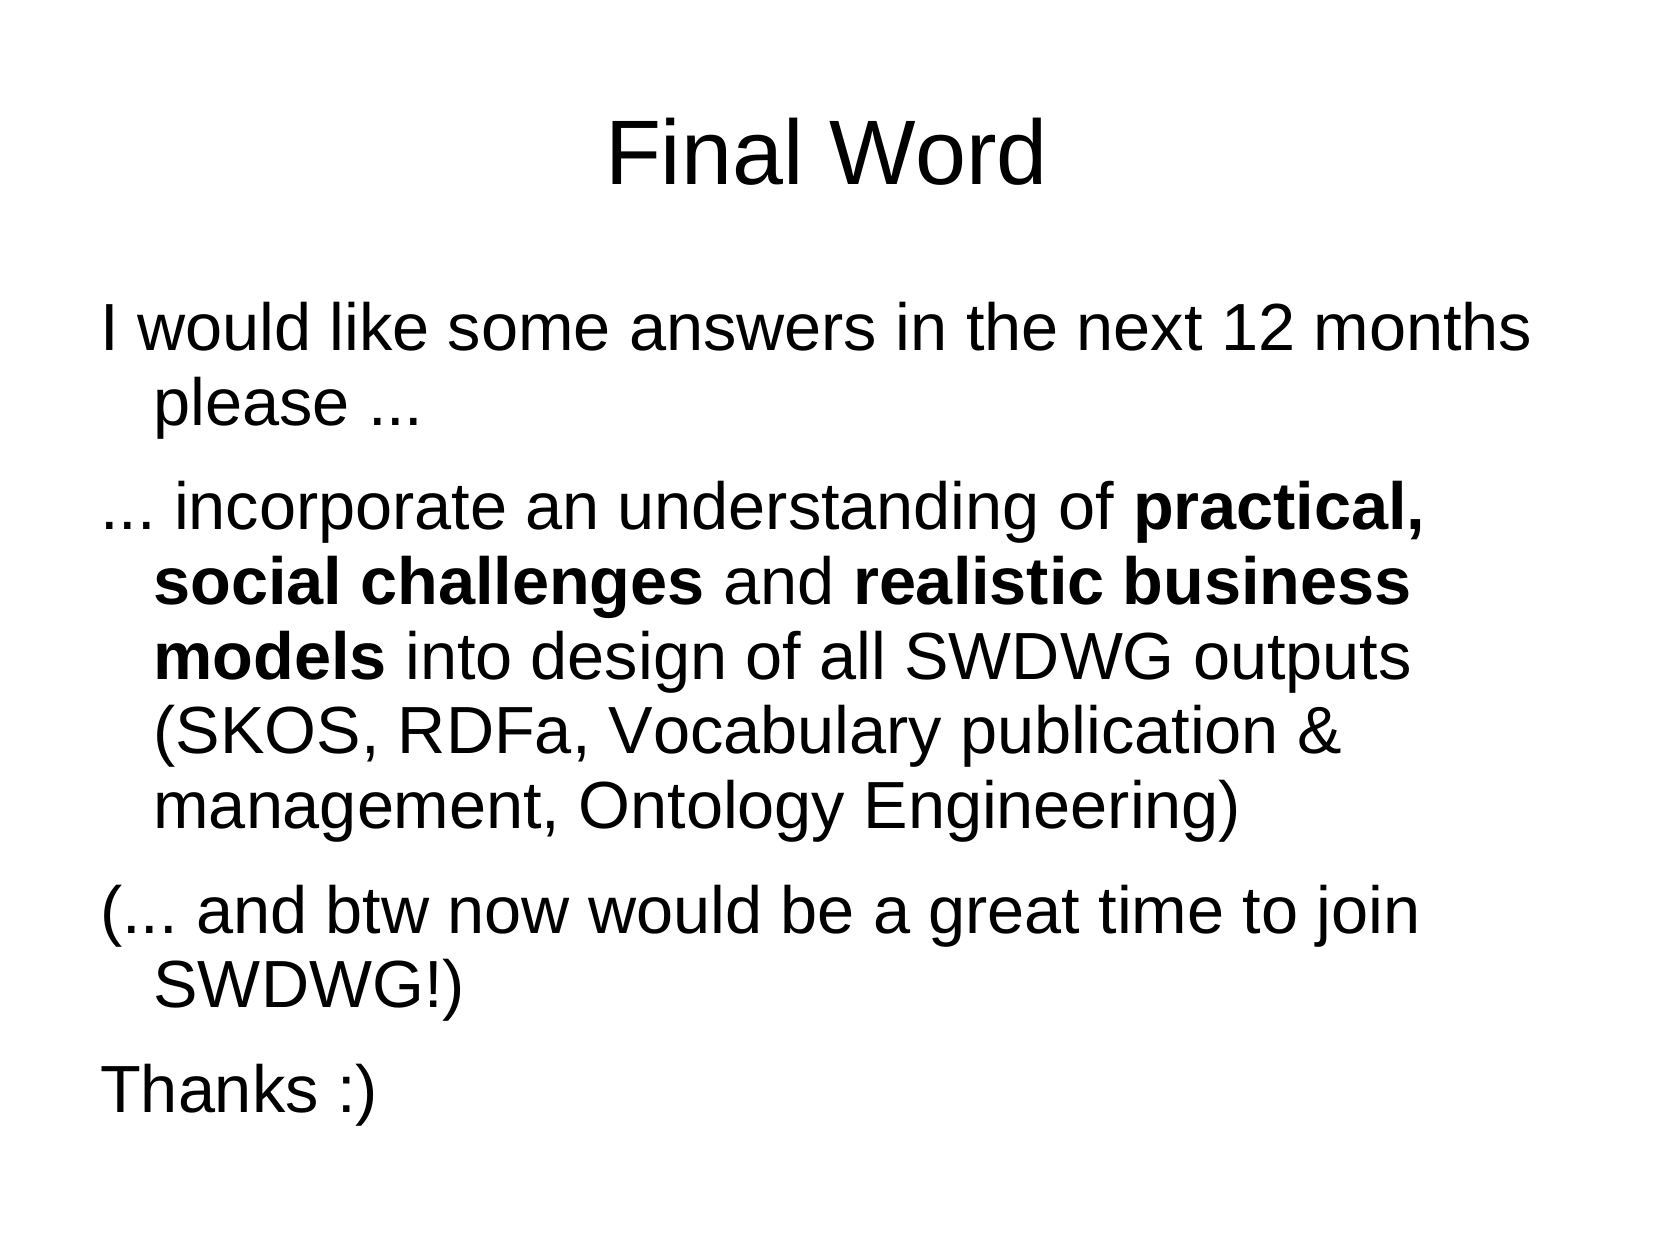

# Final Word
I would like some answers in the next 12 months please ...
... incorporate an understanding of practical, social challenges and realistic business models into design of all SWDWG outputs (SKOS, RDFa, Vocabulary publication & management, Ontology Engineering)
(... and btw now would be a great time to join SWDWG!)
Thanks :)